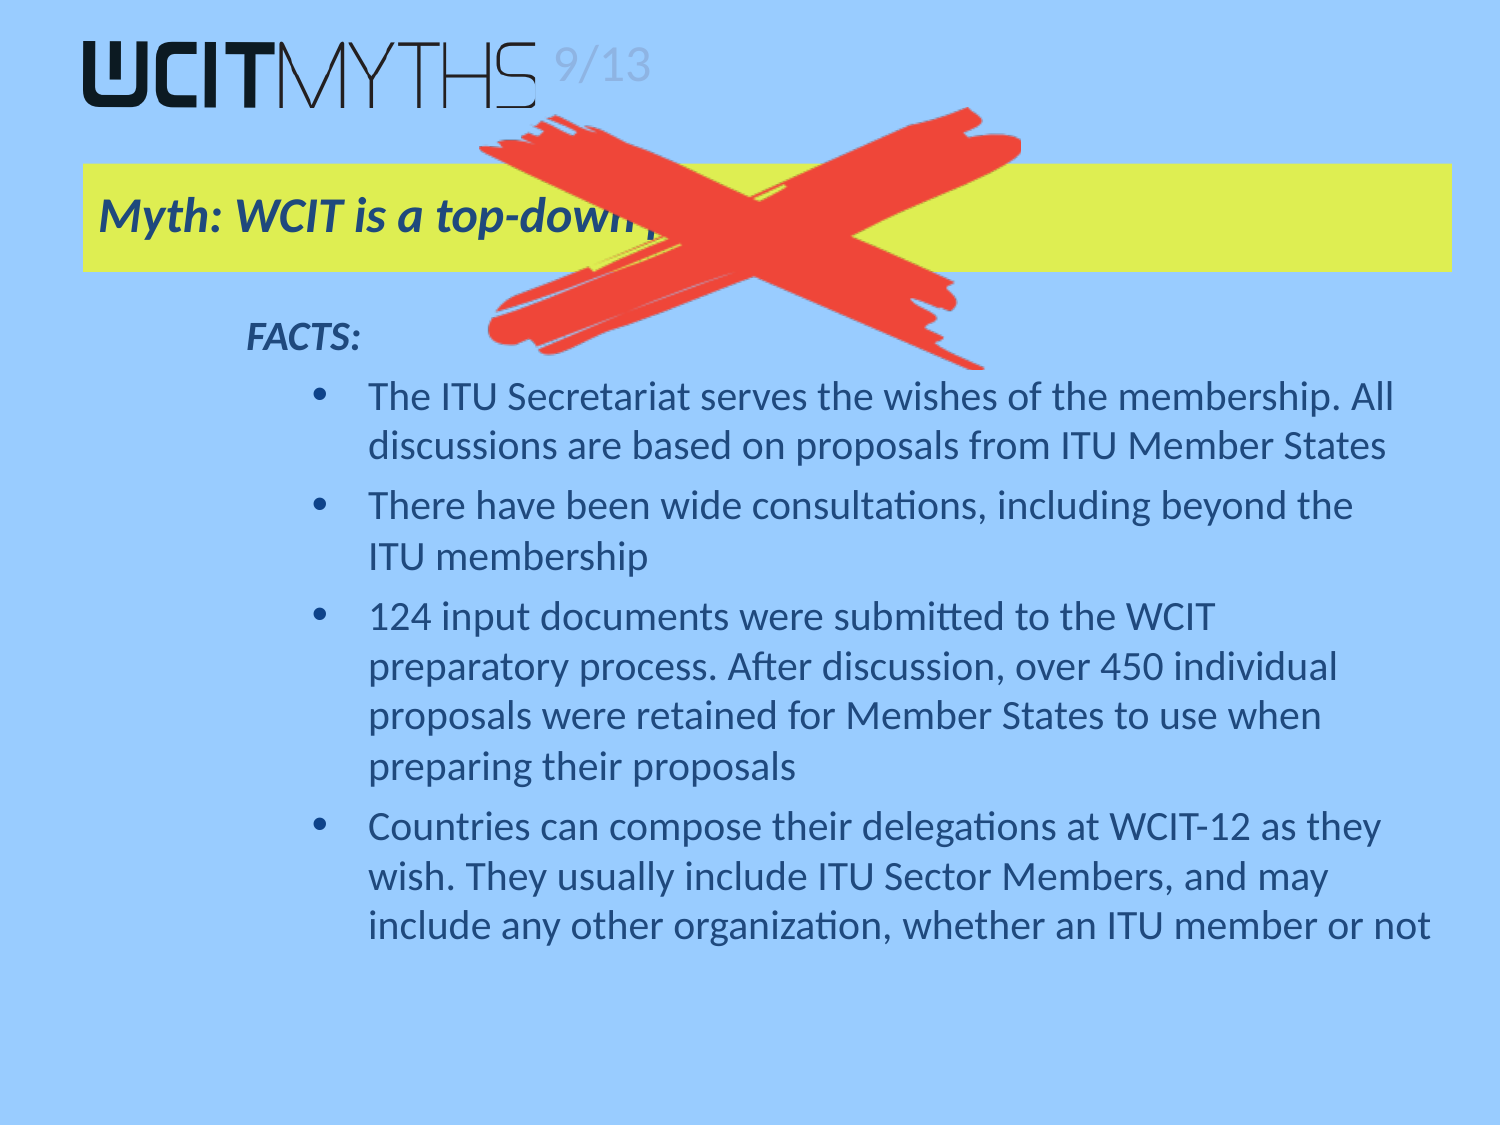

9/13
Myth: WCIT is a top-down process
FACTS:
The ITU Secretariat serves the wishes of the membership. All discussions are based on proposals from ITU Member States
There have been wide consultations, including beyond the
ITU membership
124 input documents were submitted to the WCIT
preparatory process. After discussion, over 450 individual proposals were retained for Member States to use when preparing their proposals
Countries can compose their delegations at WCIT-12 as they wish. They usually include ITU Sector Members, and may include any other organization, whether an ITU member or not